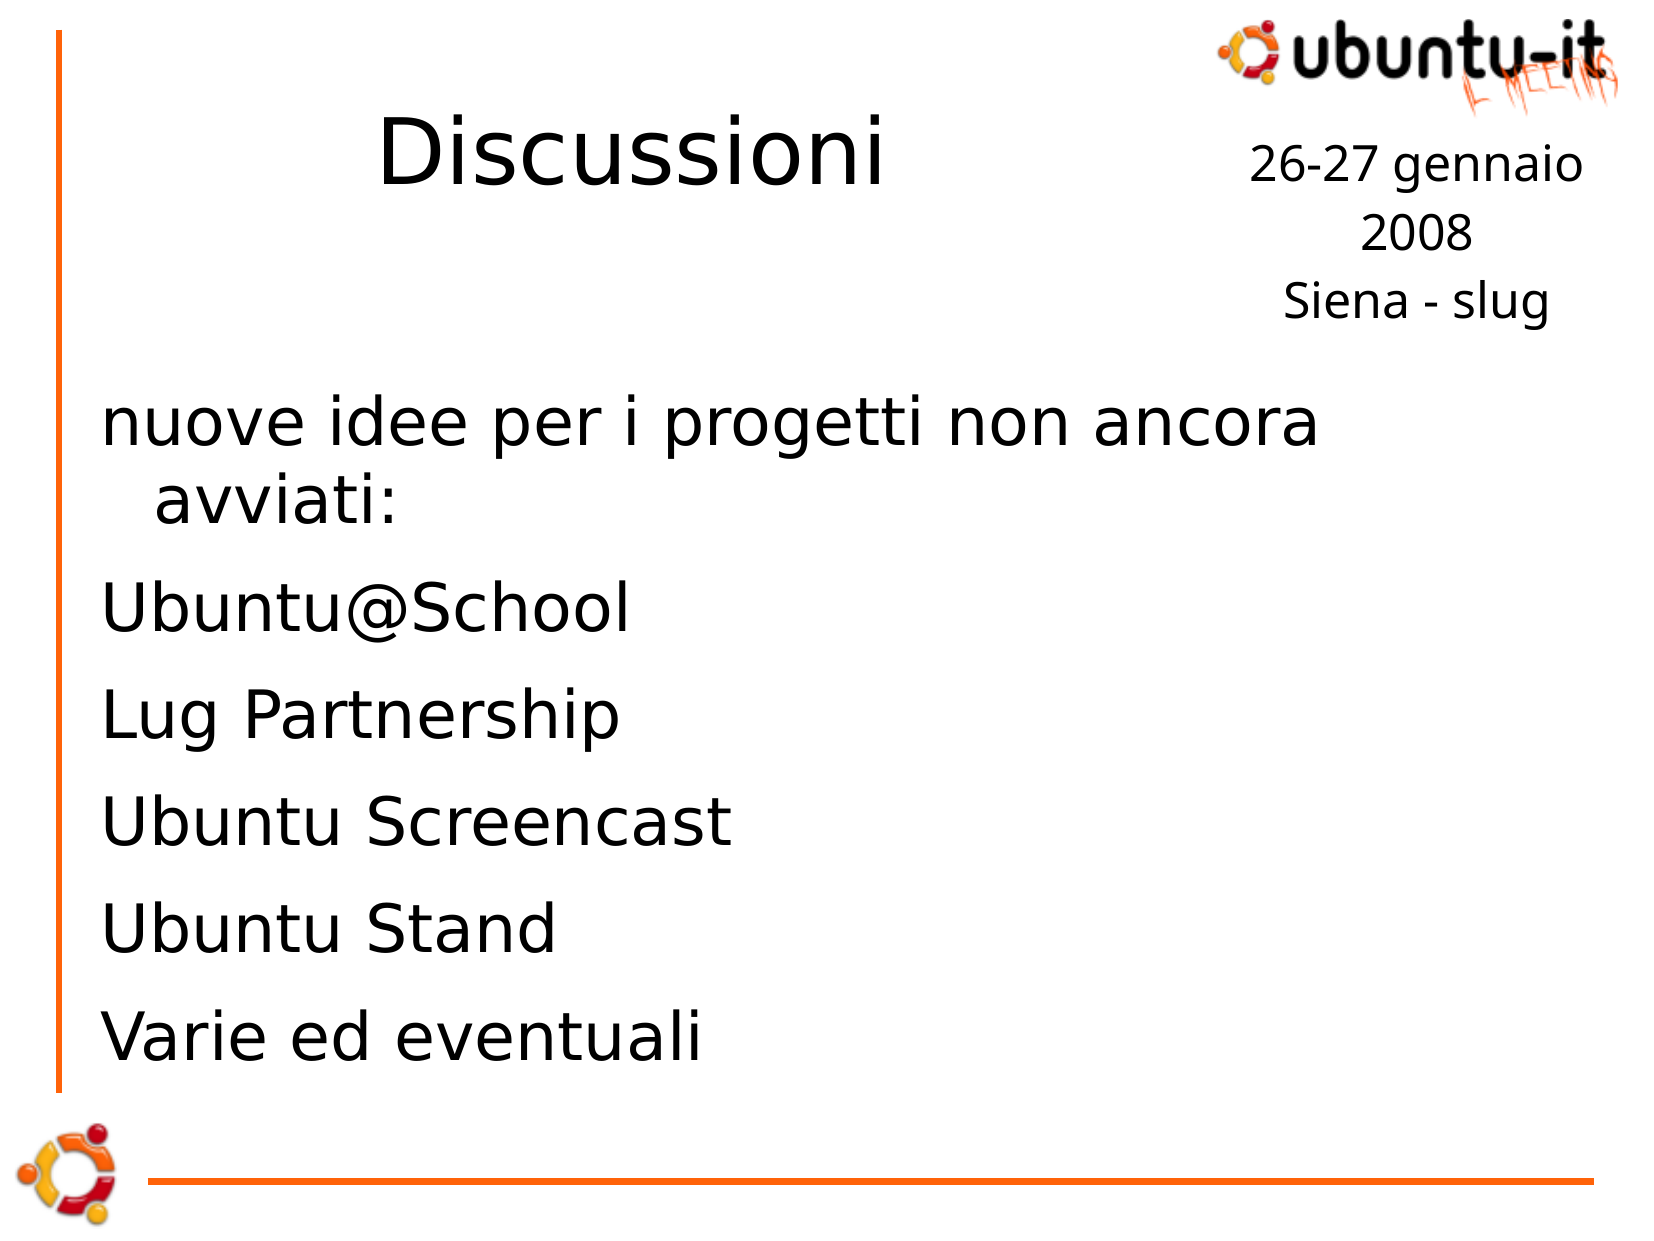

# Discussioni
nuove idee per i progetti non ancora avviati:
Ubuntu@School
Lug Partnership
Ubuntu Screencast
Ubuntu Stand
Varie ed eventuali